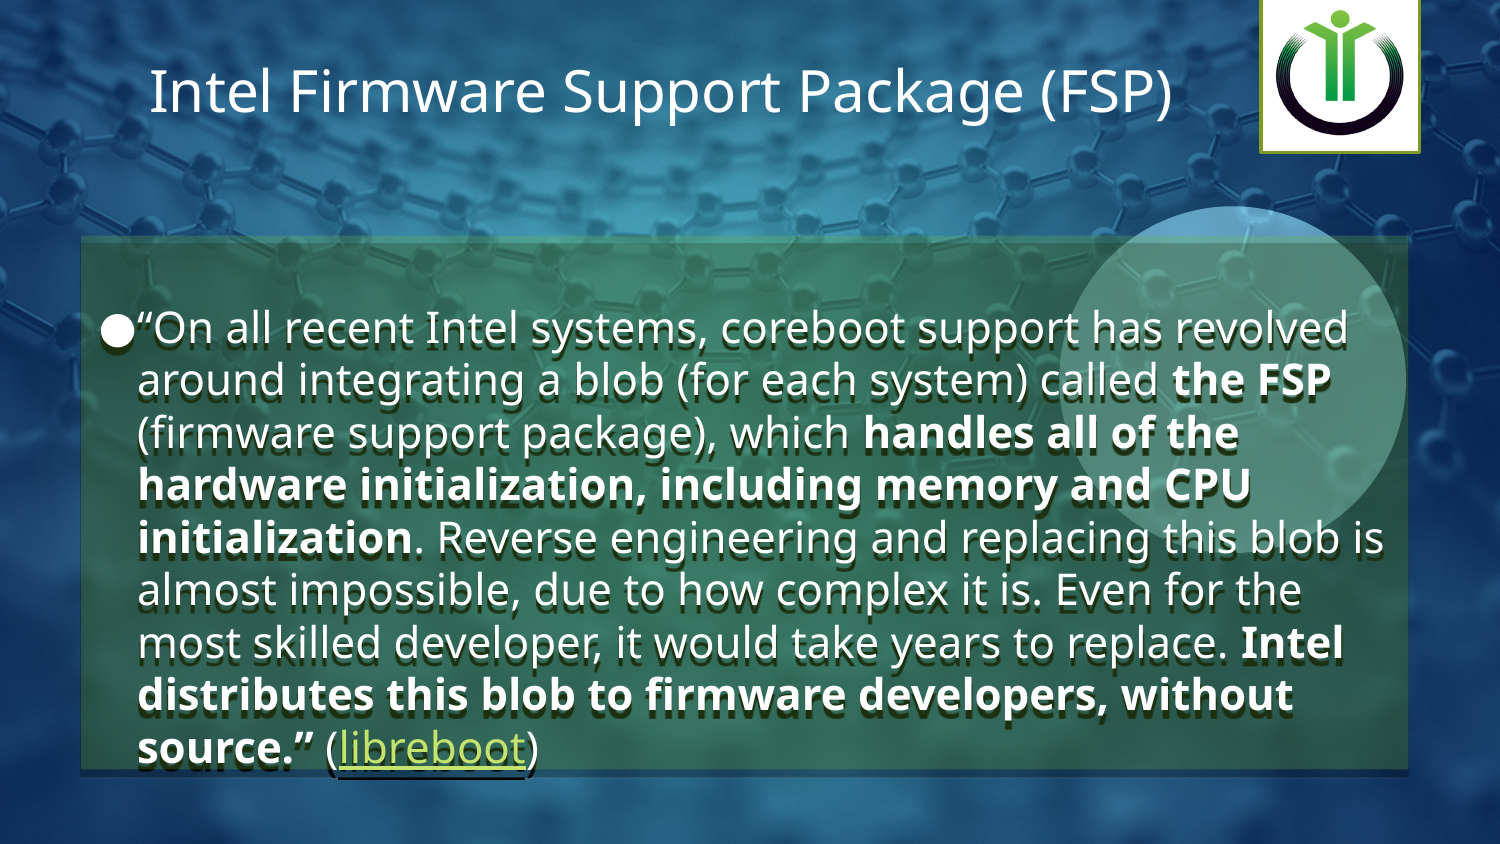

Intel Firmware Support Package (FSP)
“On all recent Intel systems, coreboot support has revolved around integrating a blob (for each system) called the FSP (firmware support package), which handles all of the hardware initialization, including memory and CPU initialization. Reverse engineering and replacing this blob is almost impossible, due to how complex it is. Even for the most skilled developer, it would take years to replace. Intel distributes this blob to firmware developers, without source.” (libreboot)